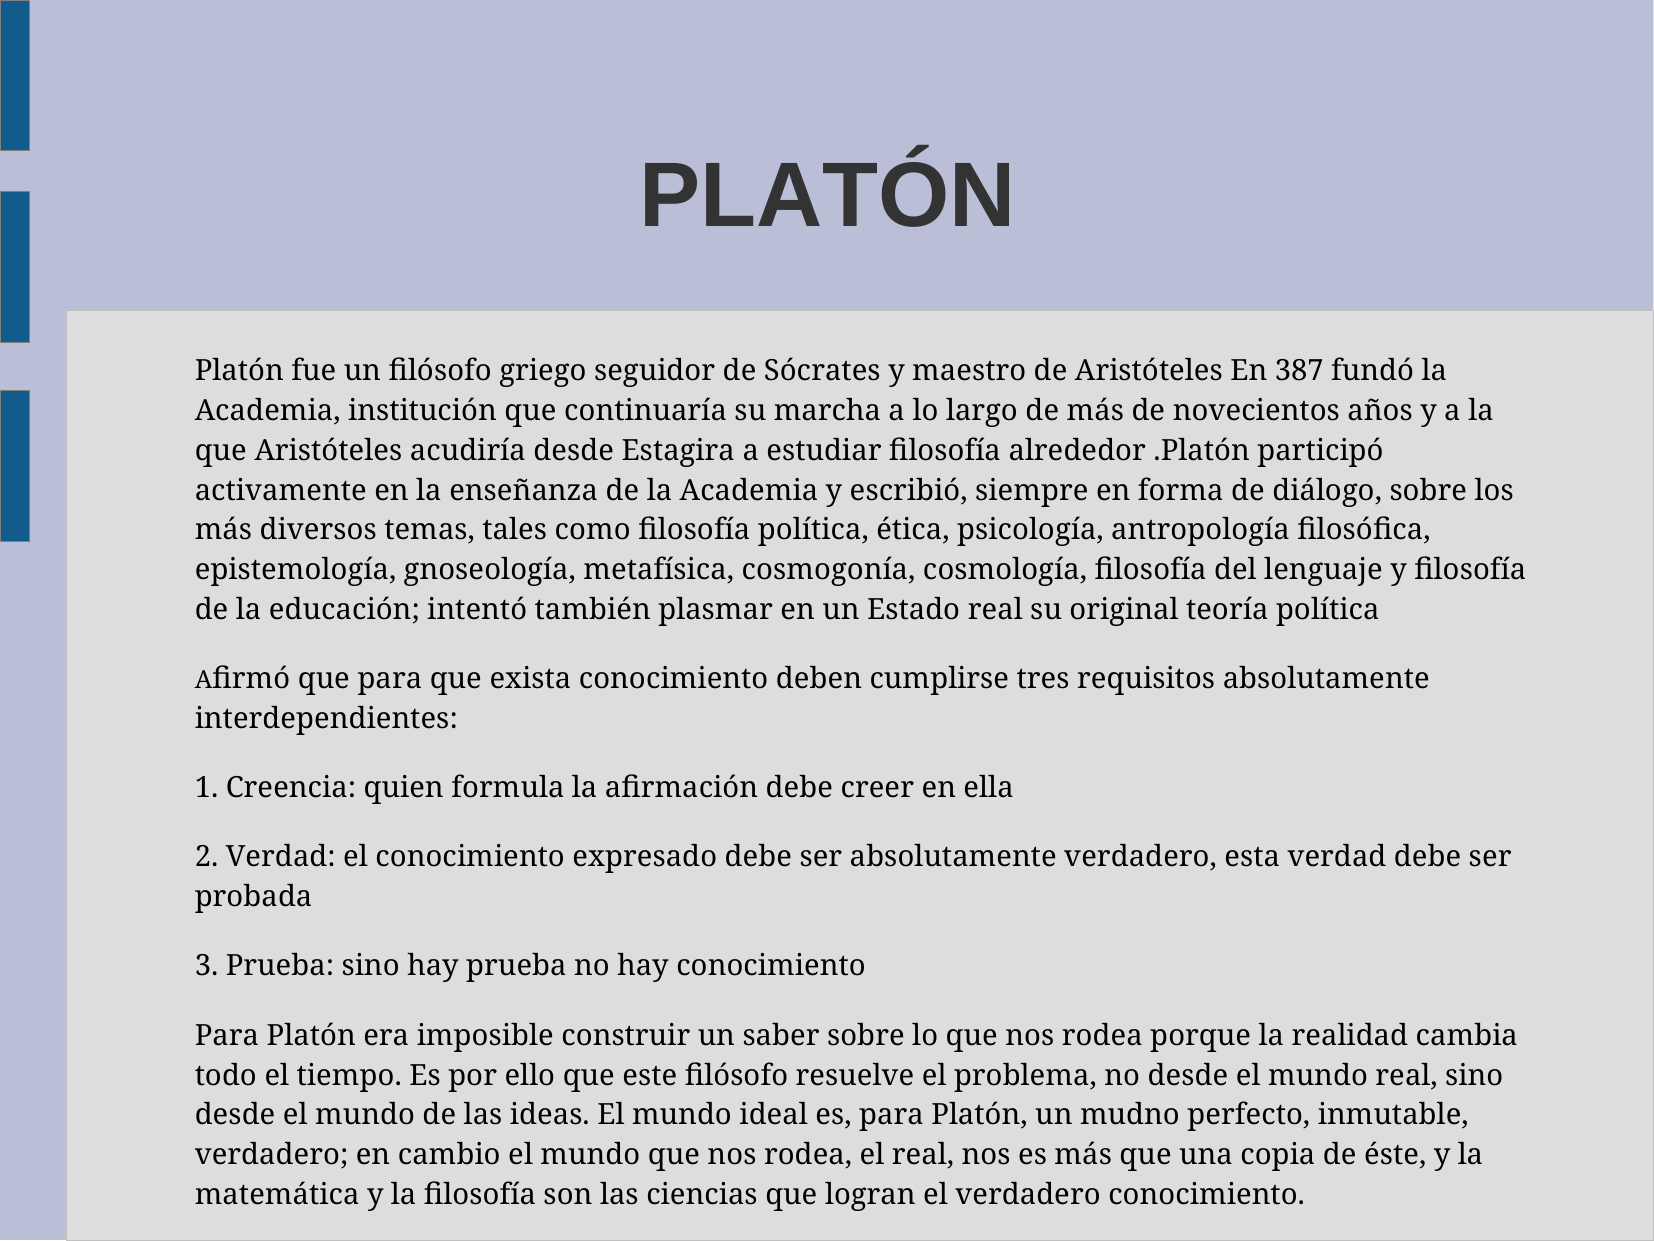

# PLATÓN
Platón fue un filósofo griego seguidor de Sócrates y maestro de Aristóteles En 387 fundó la Academia, institución que continuaría su marcha a lo largo de más de novecientos años y a la que Aristóteles acudiría desde Estagira a estudiar filosofía alrededor .Platón participó activamente en la enseñanza de la Academia y escribió, siempre en forma de diálogo, sobre los más diversos temas, tales como filosofía política, ética, psicología, antropología filosófica, epistemología, gnoseología, metafísica, cosmogonía, cosmología, filosofía del lenguaje y filosofía de la educación; intentó también plasmar en un Estado real su original teoría política
Afirmó que para que exista conocimiento deben cumplirse tres requisitos absolutamente interdependientes:
1. Creencia: quien formula la afirmación debe creer en ella
2. Verdad: el conocimiento expresado debe ser absolutamente verdadero, esta verdad debe ser probada
3. Prueba: sino hay prueba no hay conocimiento
Para Platón era imposible construir un saber sobre lo que nos rodea porque la realidad cambia todo el tiempo. Es por ello que este filósofo resuelve el problema, no desde el mundo real, sino desde el mundo de las ideas. El mundo ideal es, para Platón, un mudno perfecto, inmutable, verdadero; en cambio el mundo que nos rodea, el real, nos es más que una copia de éste, y la matemática y la filosofía son las ciencias que logran el verdadero conocimiento.